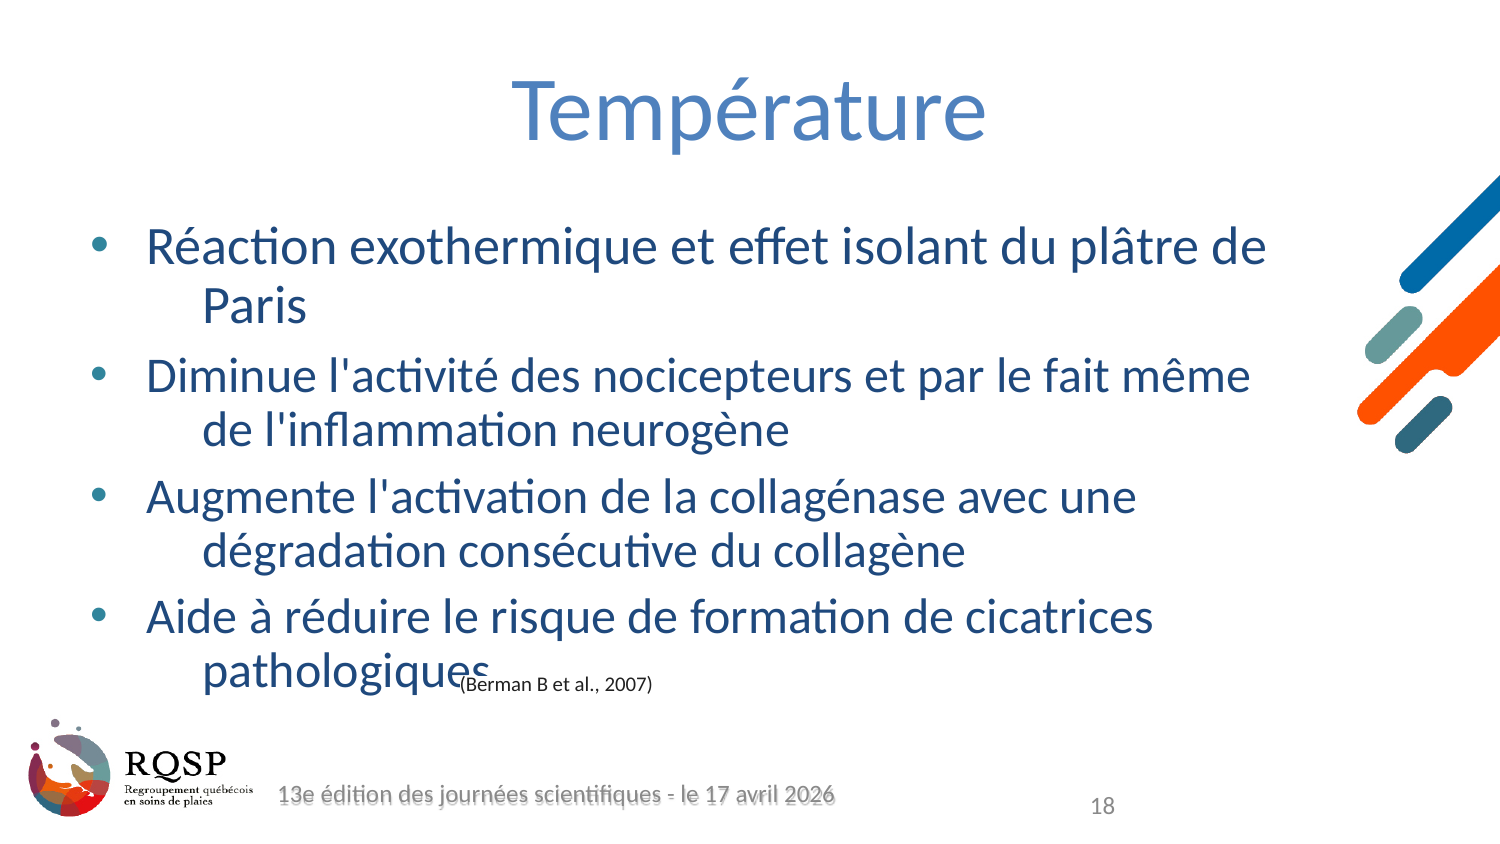

# Température
Réaction exothermique et effet isolant du plâtre de Paris
Diminue l'activité des nocicepteurs et par le fait même de l'inflammation neurogène
Augmente l'activation de la collagénase avec une dégradation consécutive du collagène
Aide à réduire le risque de formation de cicatrices pathologiques
(Berman B et al., 2007)